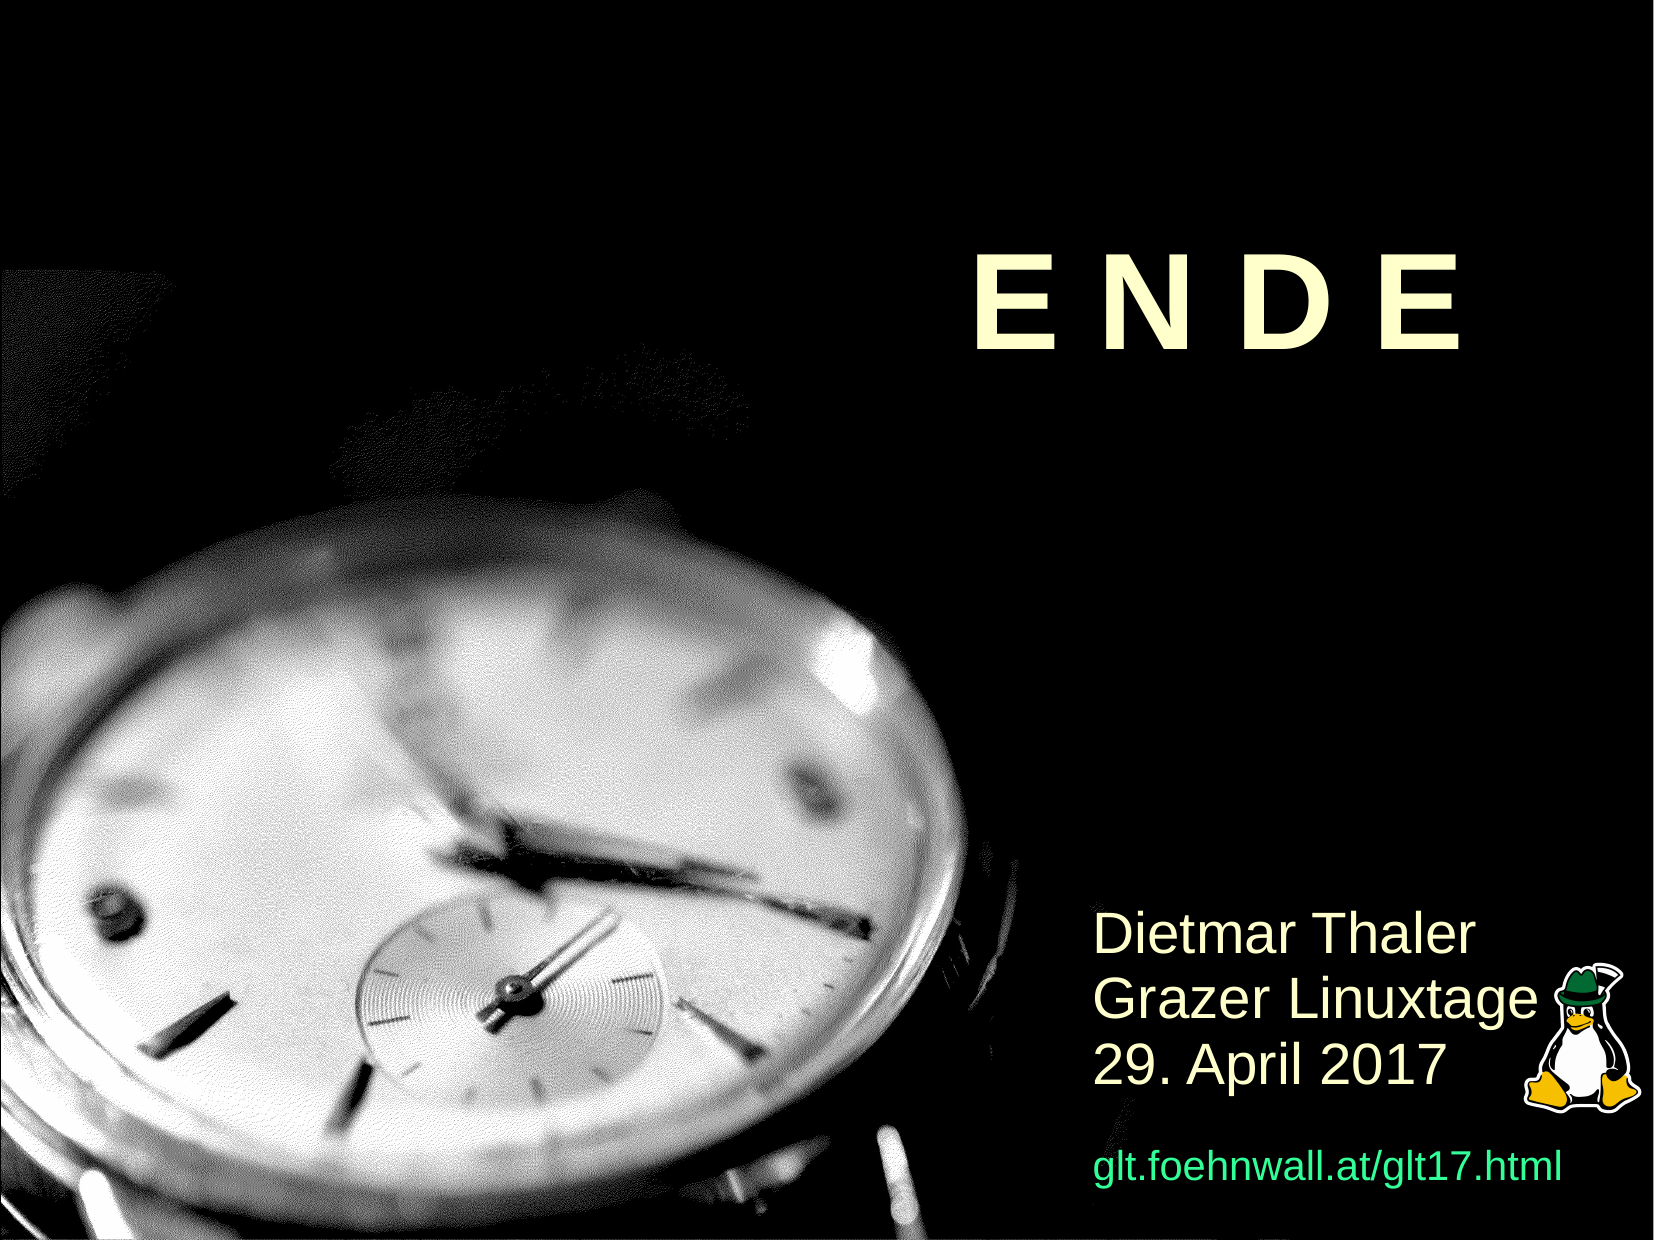

# E N D E
Dietmar Thaler
Grazer Linuxtage
29. April 2017
glt.foehnwall.at/glt17.html